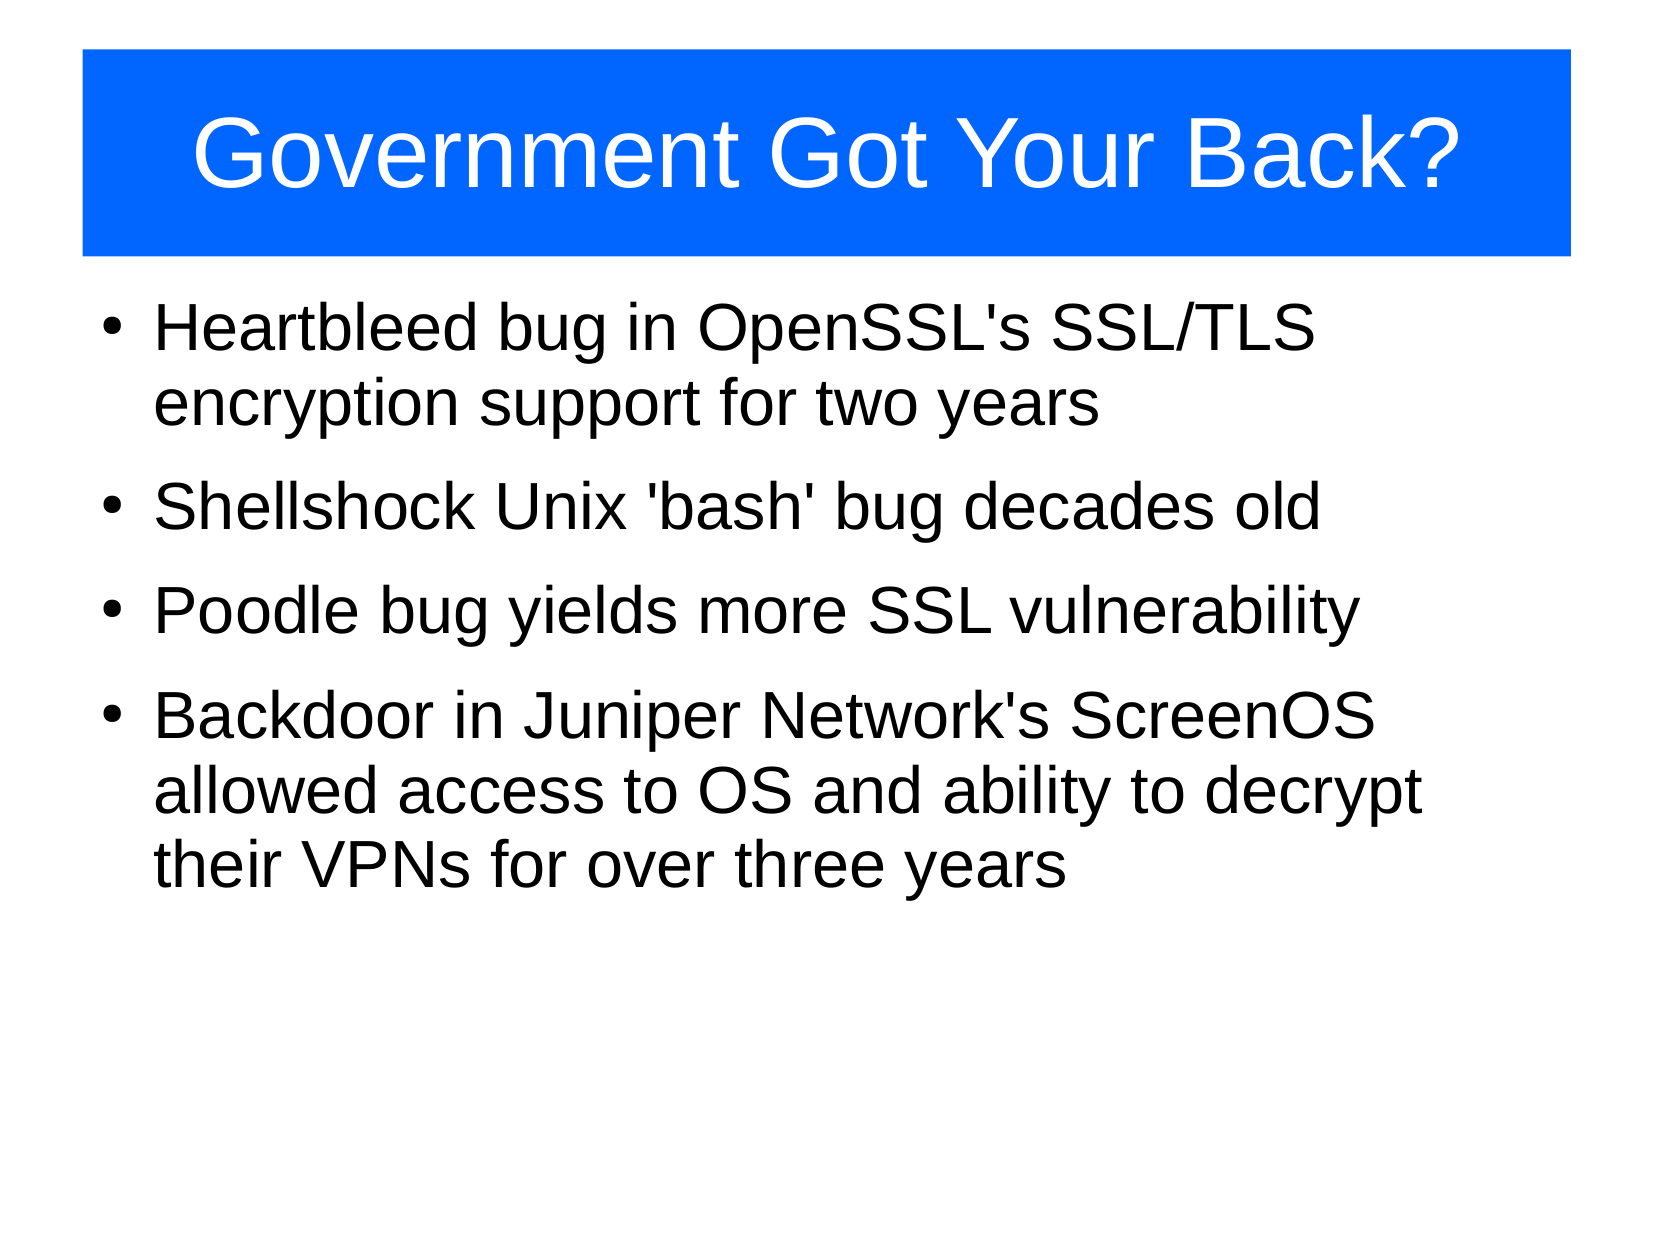

# Government Got Your Back?
Heartbleed bug in OpenSSL's SSL/TLS encryption support for two years
Shellshock Unix 'bash' bug decades old
Poodle bug yields more SSL vulnerability
Backdoor in Juniper Network's ScreenOS allowed access to OS and ability to decrypt their VPNs for over three years